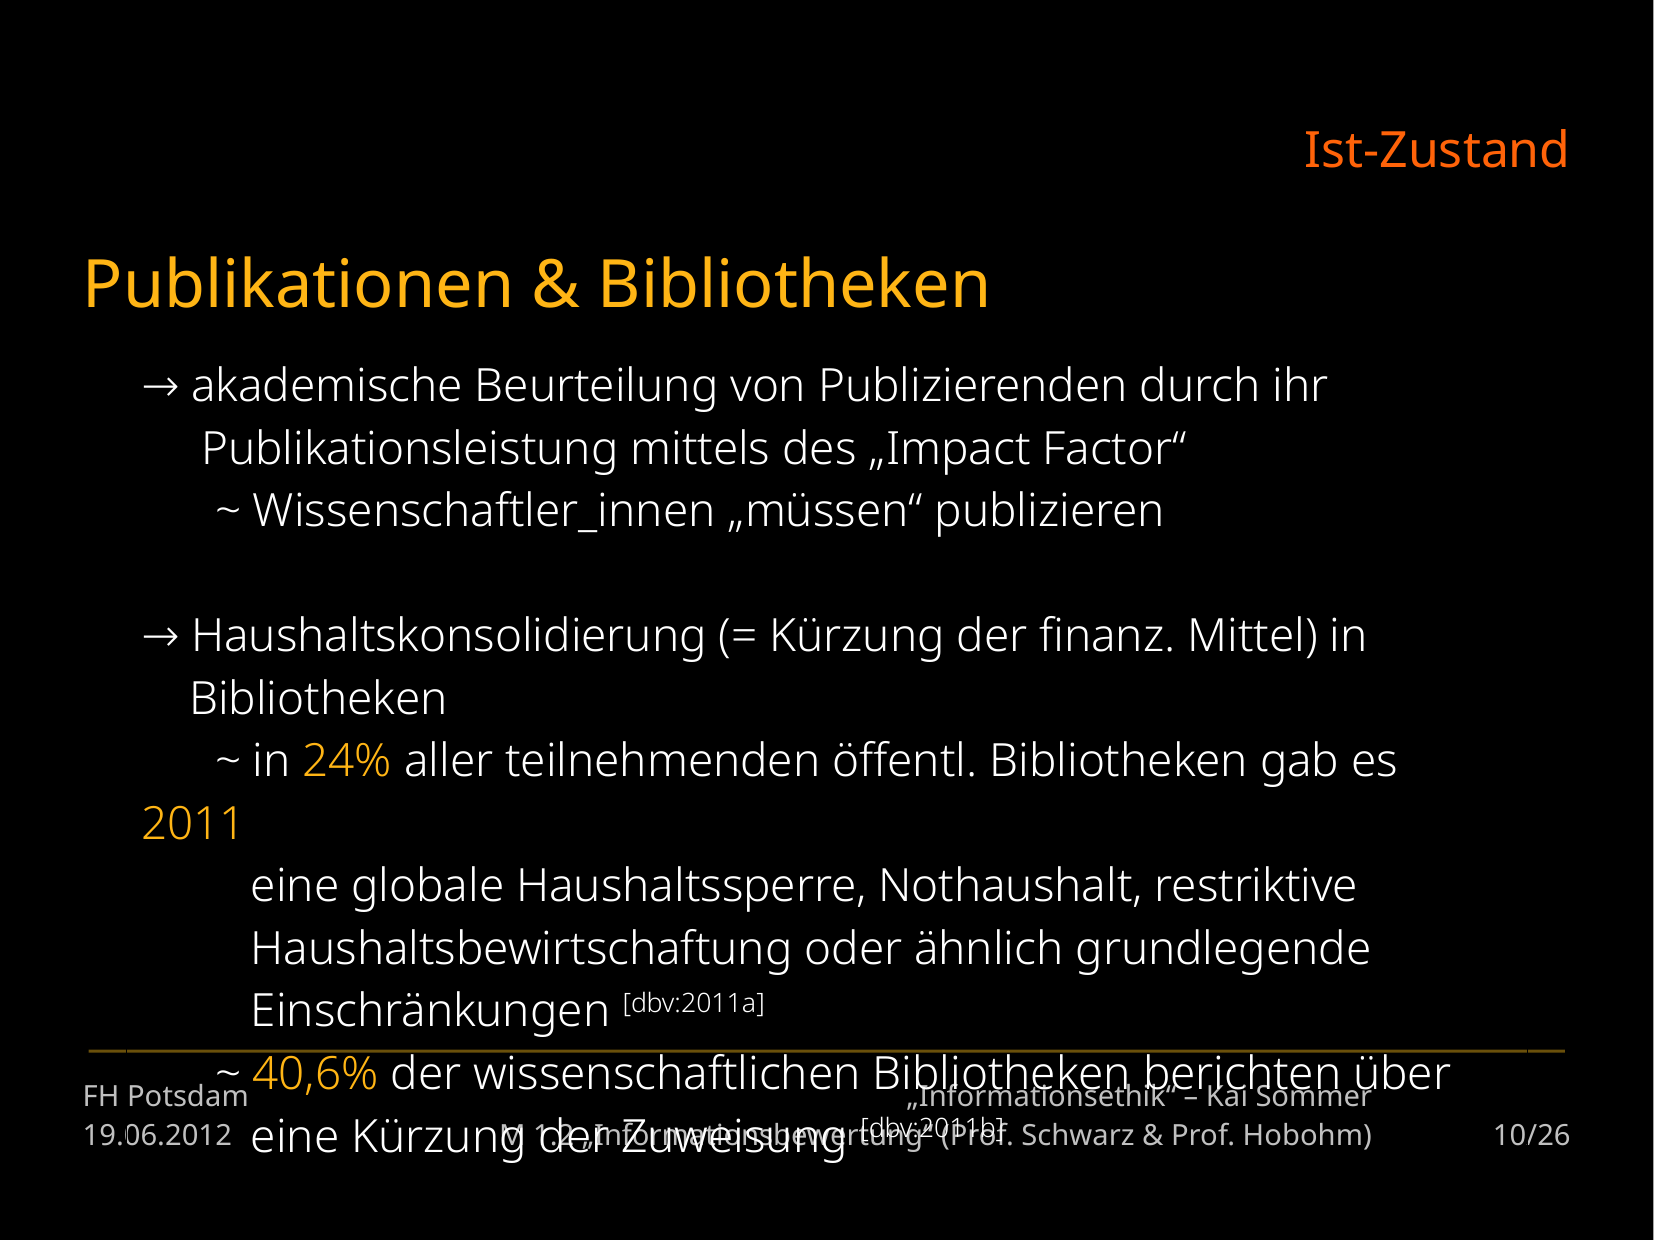

# Ist-Zustand
Publikationen & Bibliotheken
→ akademische Beurteilung von Publizierenden durch ihr
 Publikationsleistung mittels des „Impact Factor“
	~ Wissenschaftler_innen „müssen“ publizieren
→ Haushaltskonsolidierung (= Kürzung der finanz. Mittel) in
 Bibliotheken
	~ in 24% aller teilnehmenden öffentl. Bibliotheken gab es 2011
	 eine globale Haushaltssperre, Nothaushalt, restriktive
	 Haushaltsbewirtschaftung oder ähnlich grundlegende
	 Einschränkungen [dbv:2011a]
	~ 40,6% der wissenschaftlichen Bibliotheken berichten über
	 eine Kürzung der Zuweisung [dbv:2011b]
10